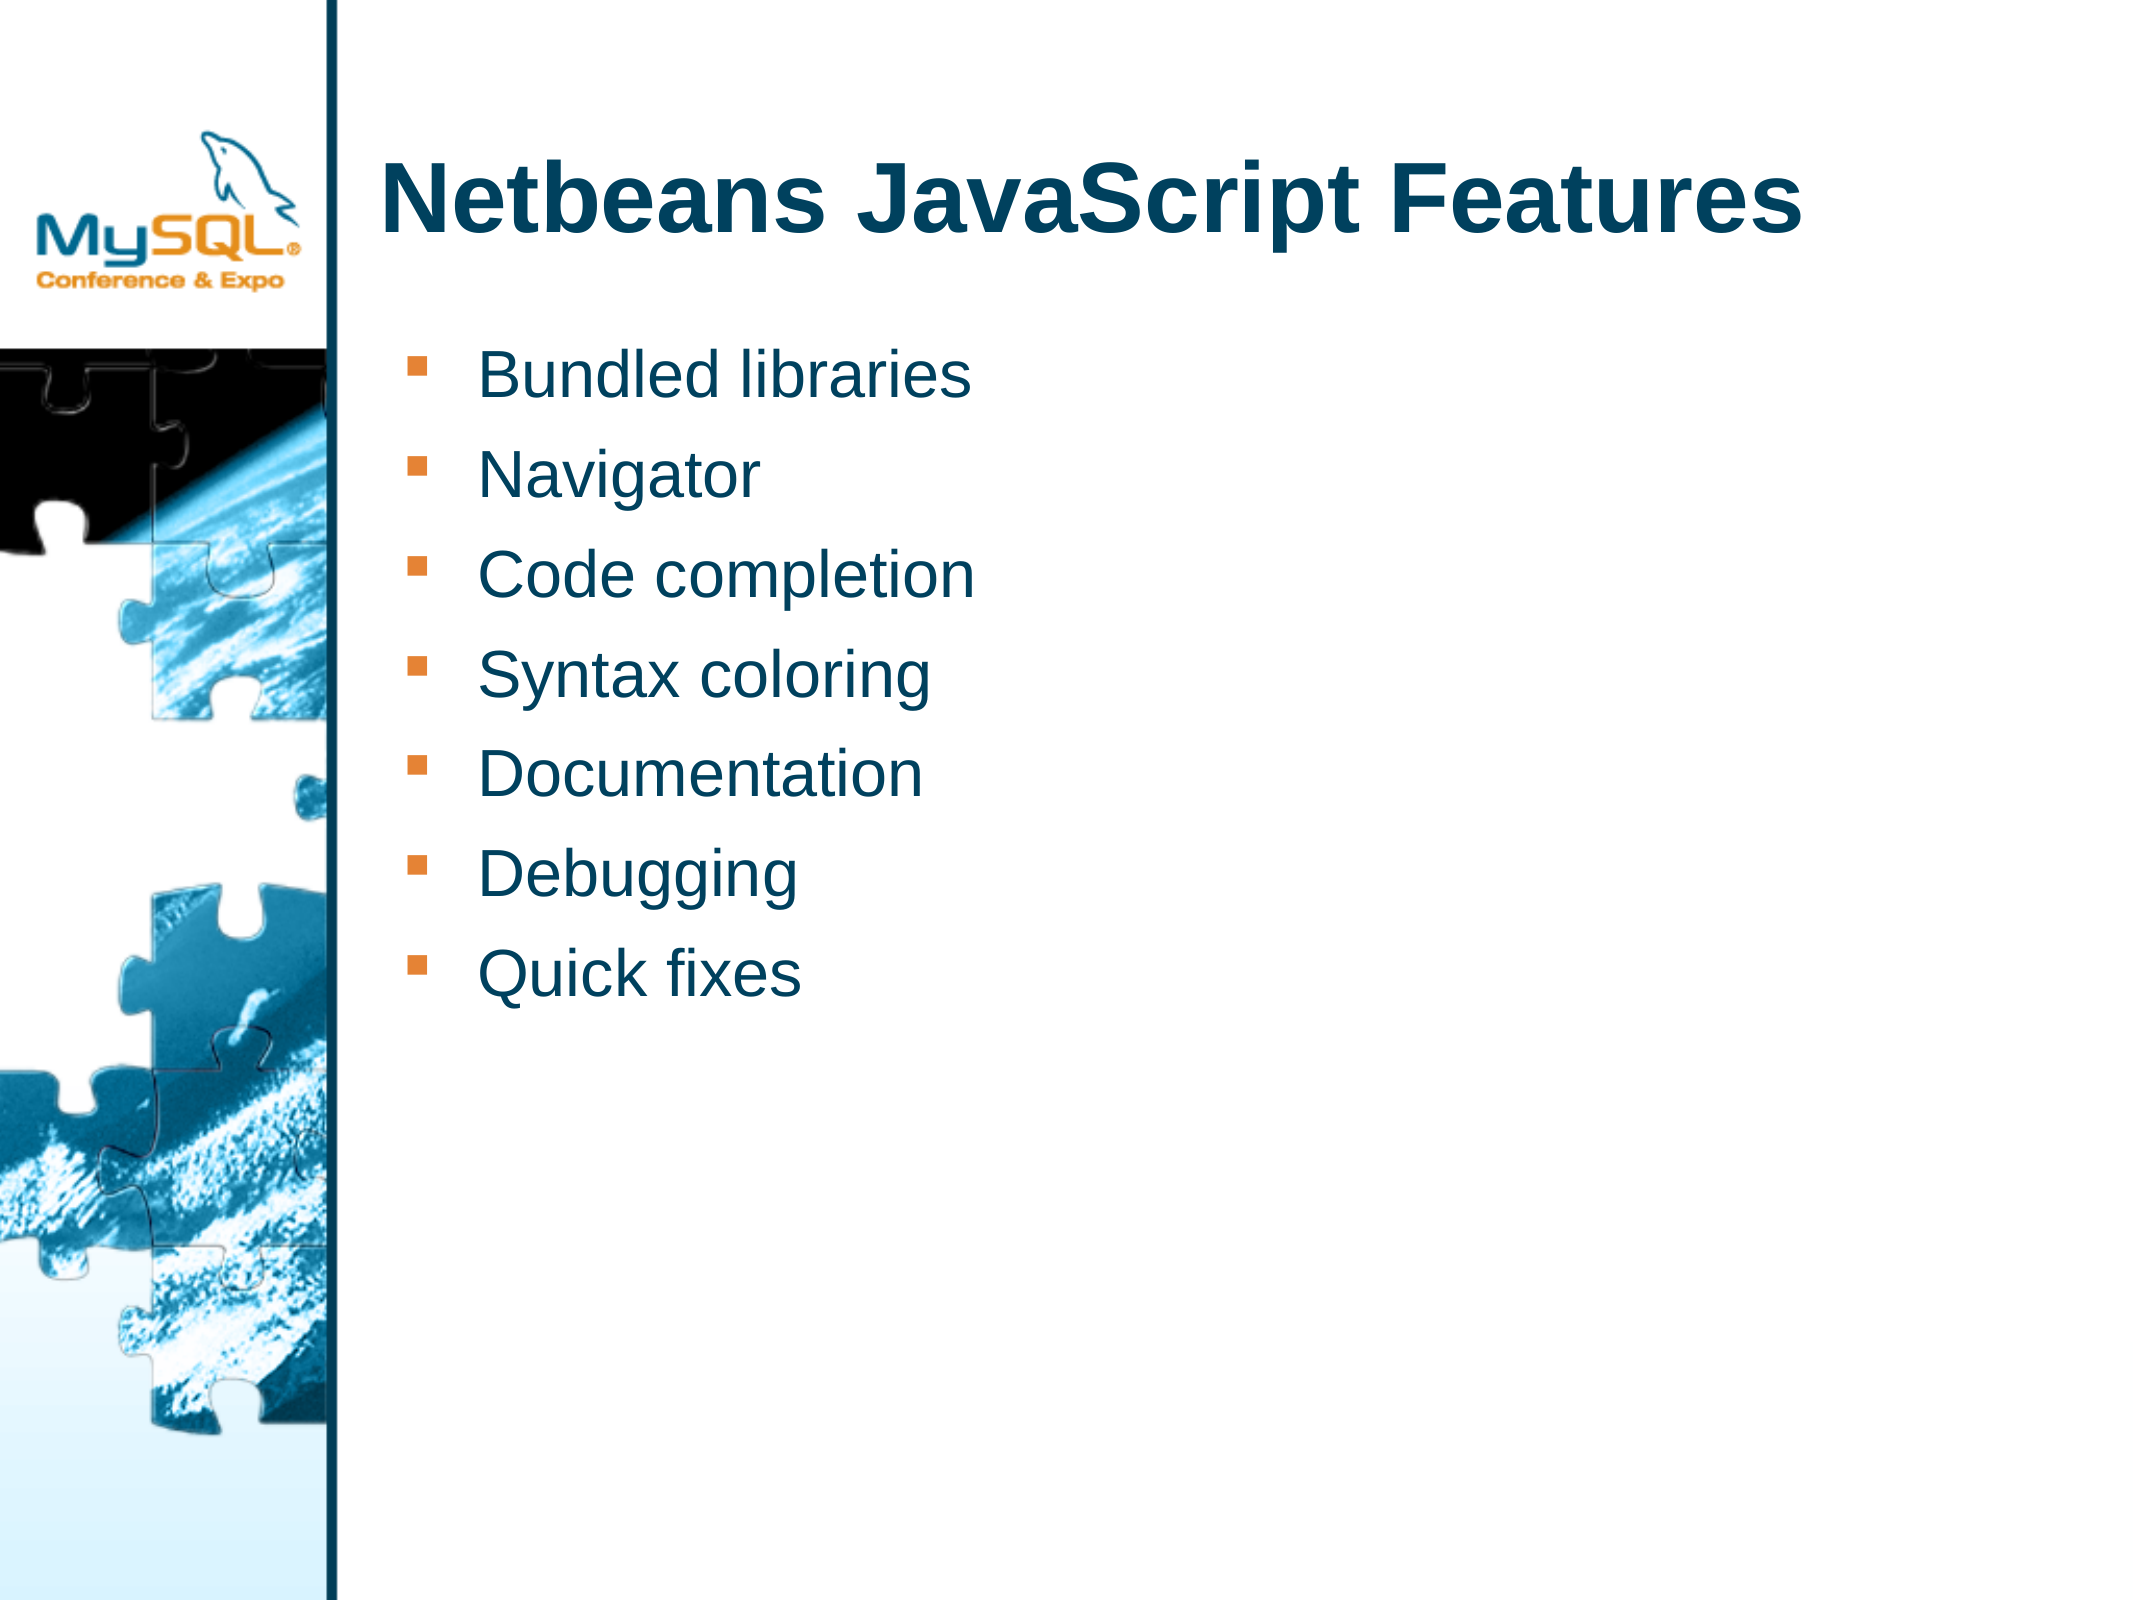

# Netbeans JavaScript Features
Bundled libraries
Navigator
Code completion
Syntax coloring
Documentation
Debugging
Quick fixes